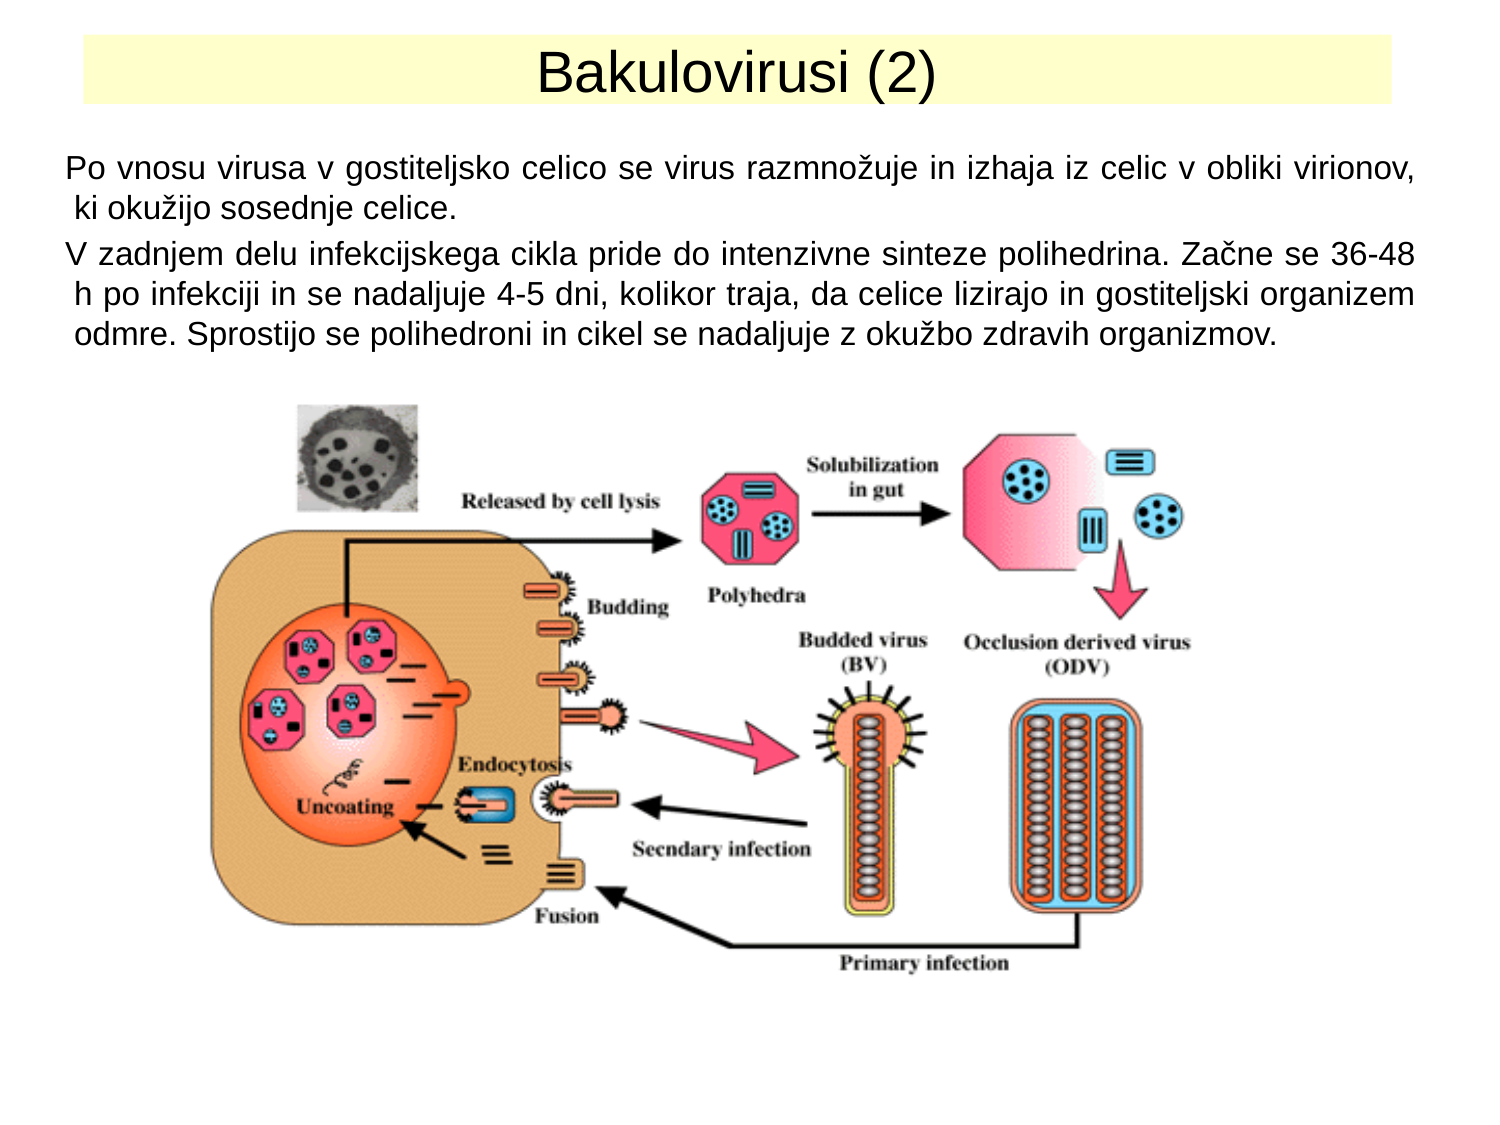

# Bakulovirusi (2)
Po vnosu virusa v gostiteljsko celico se virus razmnožuje in izhaja iz celic v obliki virionov, ki okužijo sosednje celice.
V zadnjem delu infekcijskega cikla pride do intenzivne sinteze polihedrina. Začne se 36-48 h po infekciji in se nadaljuje 4-5 dni, kolikor traja, da celice lizirajo in gostiteljski organizem odmre. Sprostijo se polihedroni in cikel se nadaljuje z okužbo zdravih organizmov.